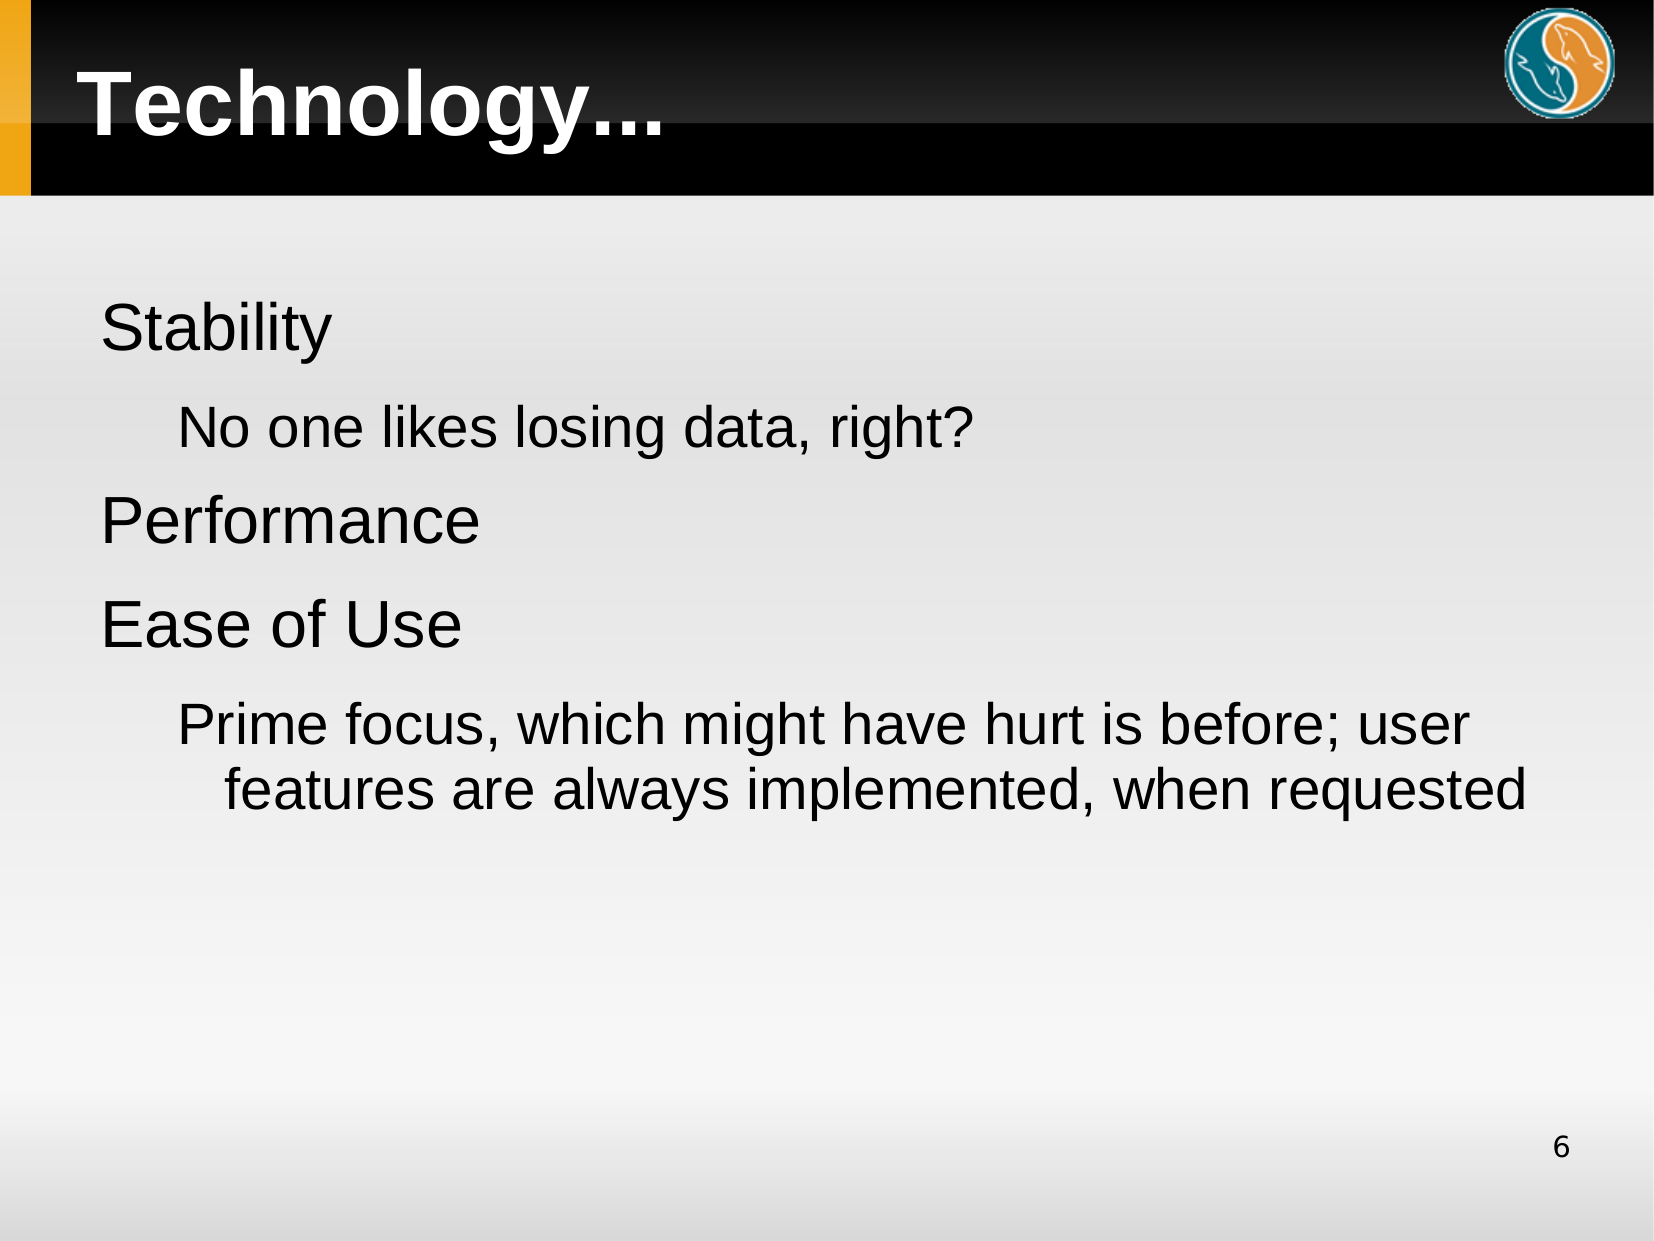

# Technology...
Stability
No one likes losing data, right?
Performance
Ease of Use
Prime focus, which might have hurt is before; user features are always implemented, when requested
6